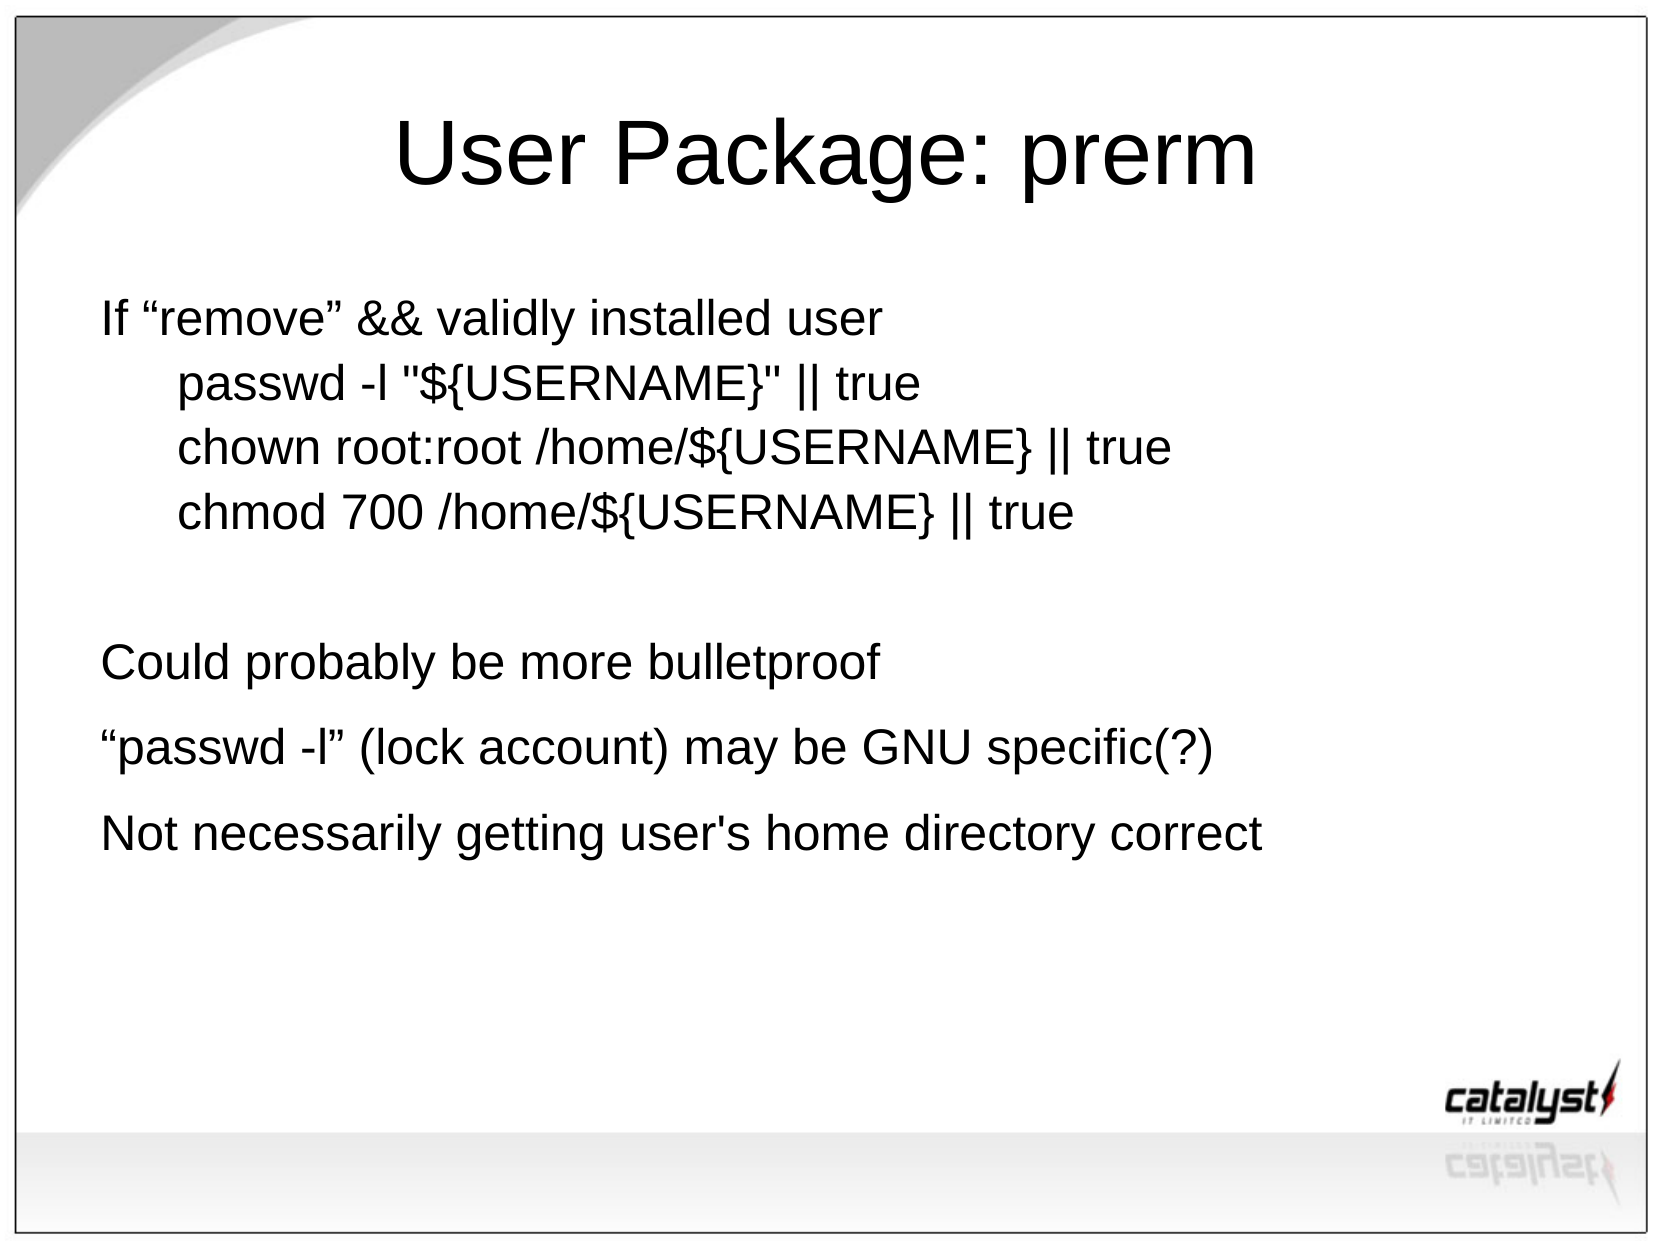

# User Package: prerm
If “remove” && validly installed user
passwd -l "${USERNAME}" || true
chown root:root /home/${USERNAME} || true
chmod 700 /home/${USERNAME} || true
Could probably be more bulletproof
“passwd -l” (lock account) may be GNU specific(?)
Not necessarily getting user's home directory correct